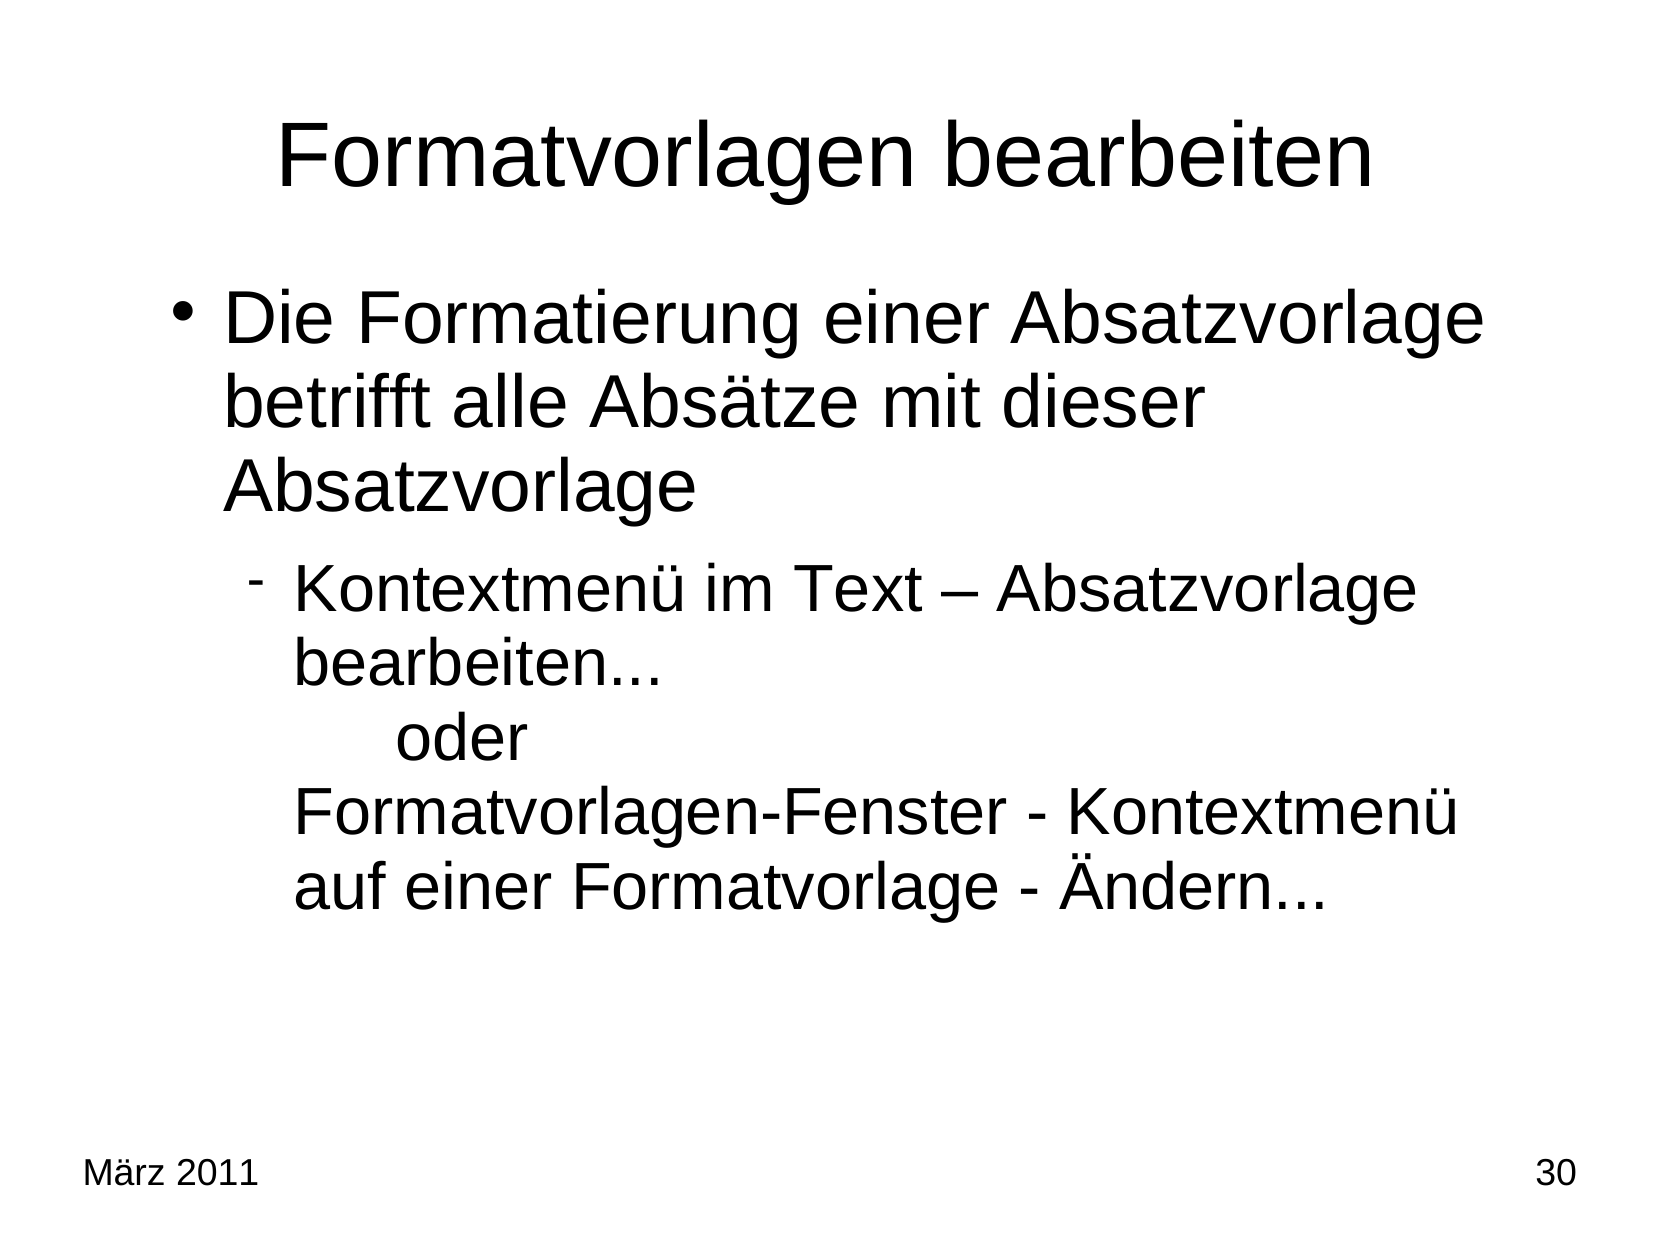

# Formatvorlagen bearbeiten
Die Formatierung einer Absatzvorlage betrifft alle Absätze mit dieser Absatzvorlage
Kontextmenü im Text – Absatzvorlage bearbeiten...
		oder
Formatvorlagen-Fenster - Kontextmenü auf einer Formatvorlage - Ändern...
März 2011
30